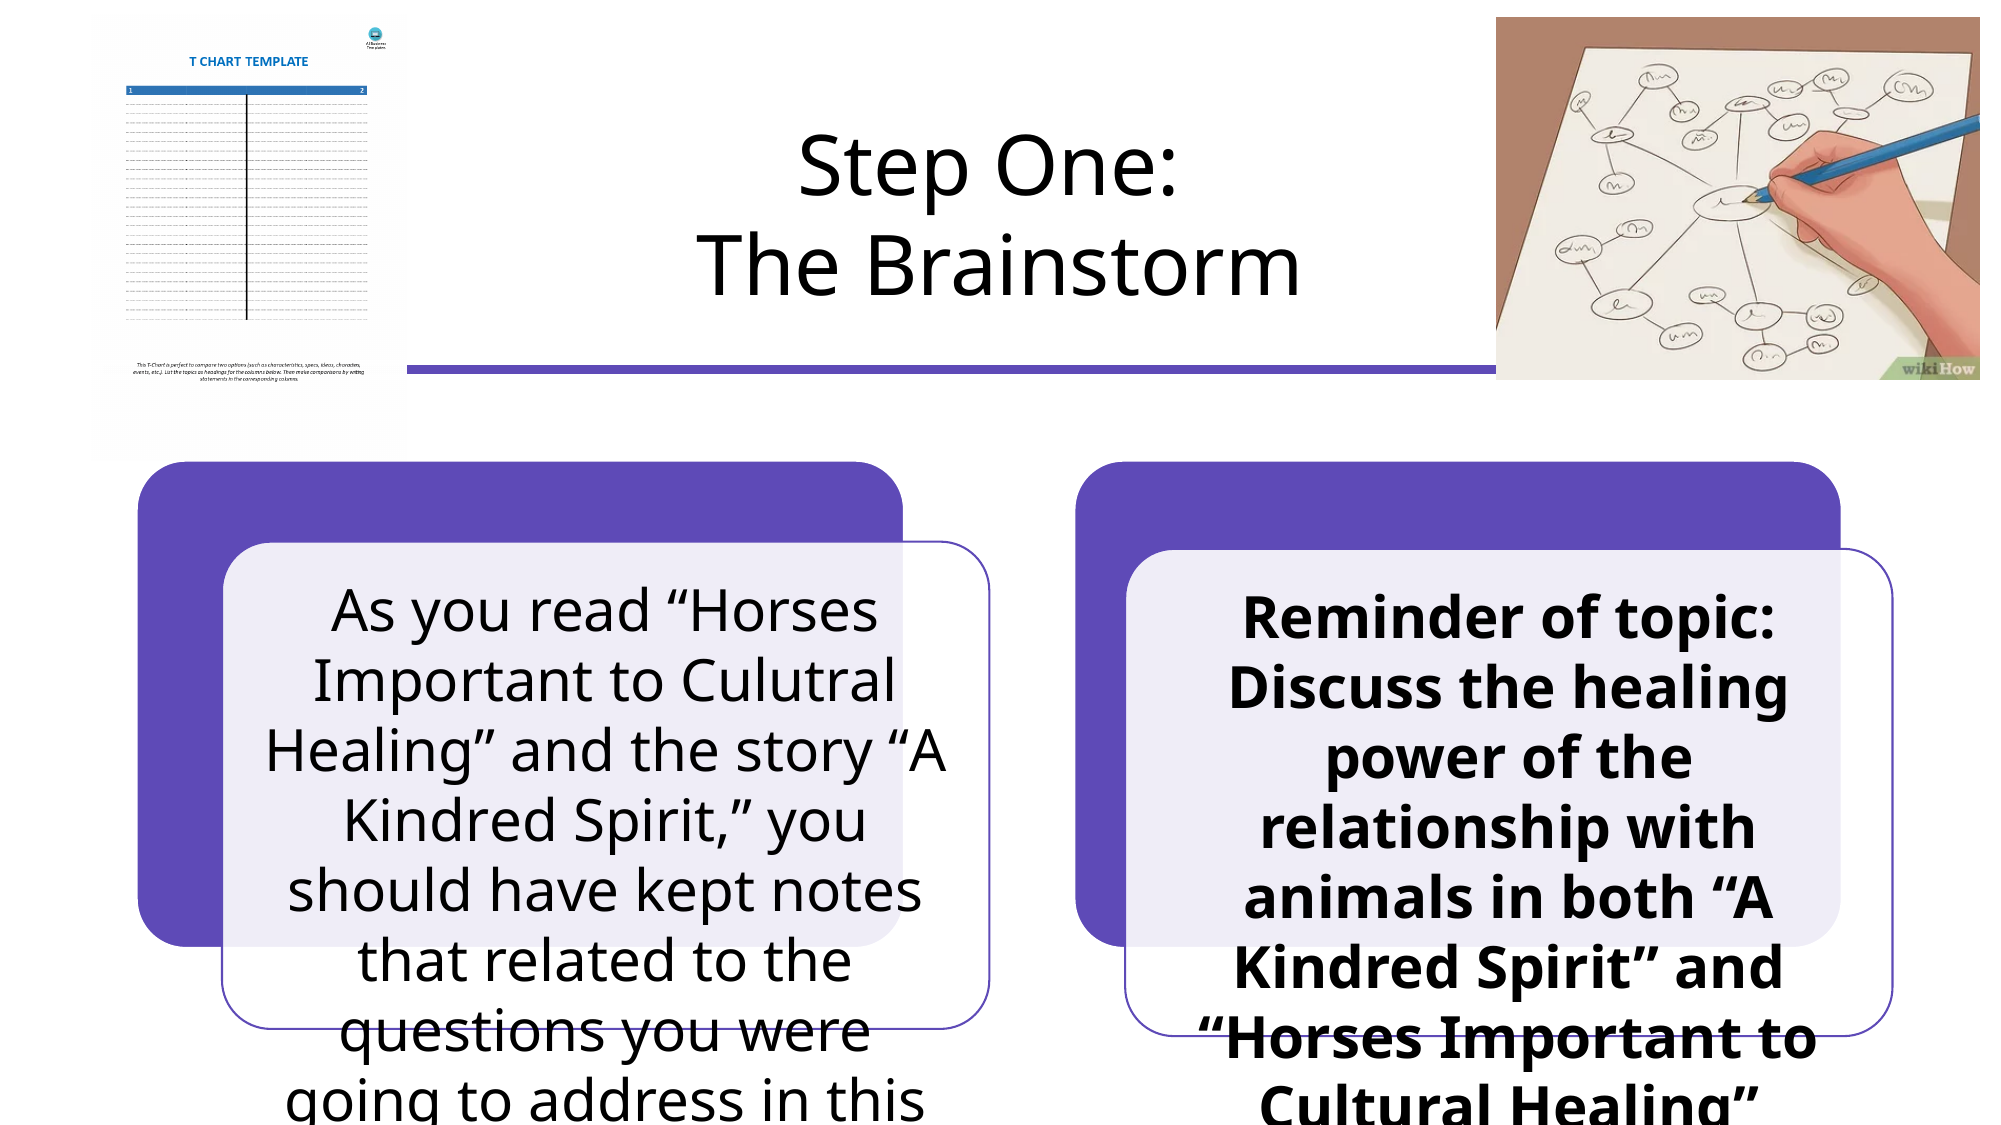

# Step One: The Brainstorm
As you read “Horses Important to Culutral Healing” and the story “A Kindred Spirit,” you should have kept notes that related to the questions you were going to address in this essay:
Reminder of topic: Discuss the healing power of the relationship with animals in both “A Kindred Spirit” and “Horses Important to Cultural Healing”
OR
“what would the narrator in “A Kindred Sprit” think of the school in “Horses Important to Cultural Healing”